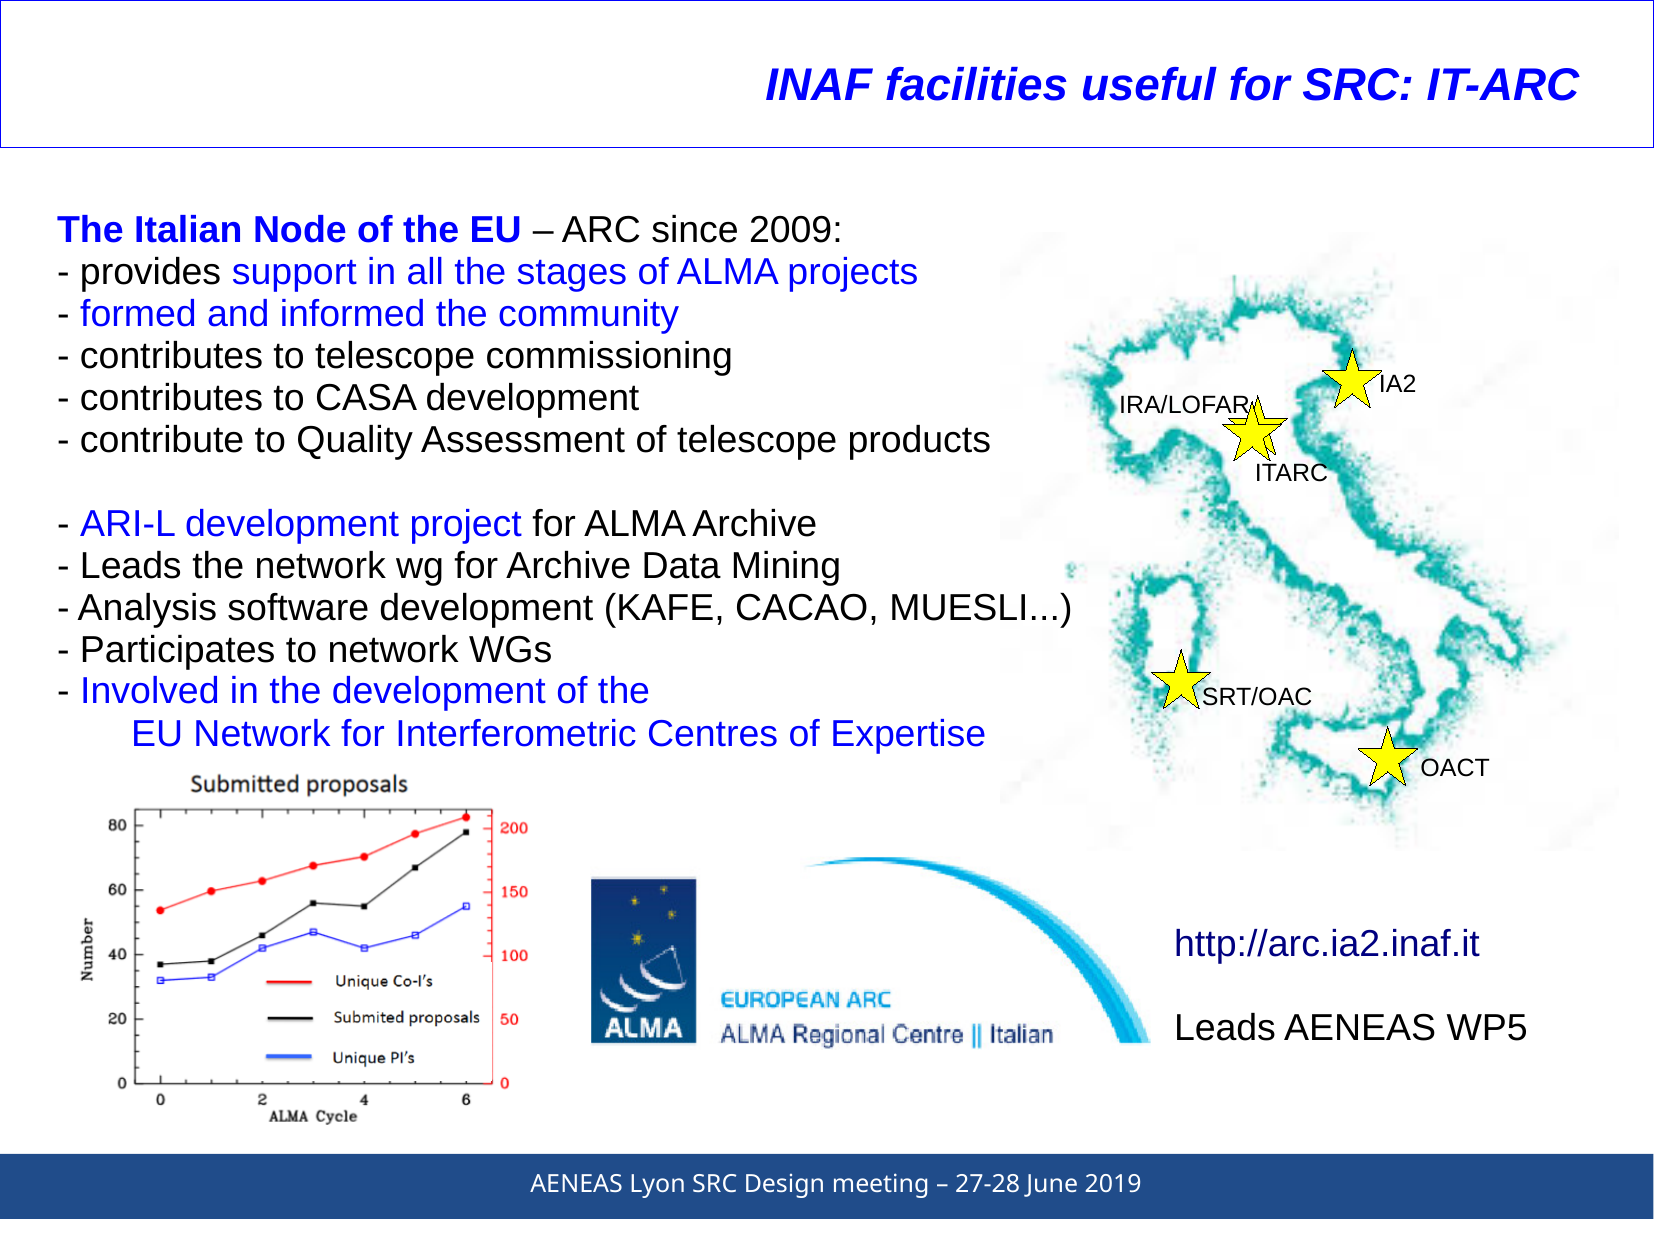

INAF facilities useful for SRC: IT-ARC
The Italian Node of the EU – ARC since 2009:
- provides support in all the stages of ALMA projects
- formed and informed the community
- contributes to telescope commissioning
- contributes to CASA development
- contribute to Quality Assessment of telescope products
- ARI-L development project for ALMA Archive
- Leads the network wg for Archive Data Mining
- Analysis software development (KAFE, CACAO, MUESLI...)
- Participates to network WGs
- Involved in the development of the
	EU Network for Interferometric Centres of Expertise
IA2
IRA/LOFAR
#
ITARC
SRT/OAC
OACT
http://arc.ia2.inaf.it
Leads AENEAS WP5
AENEAS Lyon SRC Design meeting – 27-28 June 2019